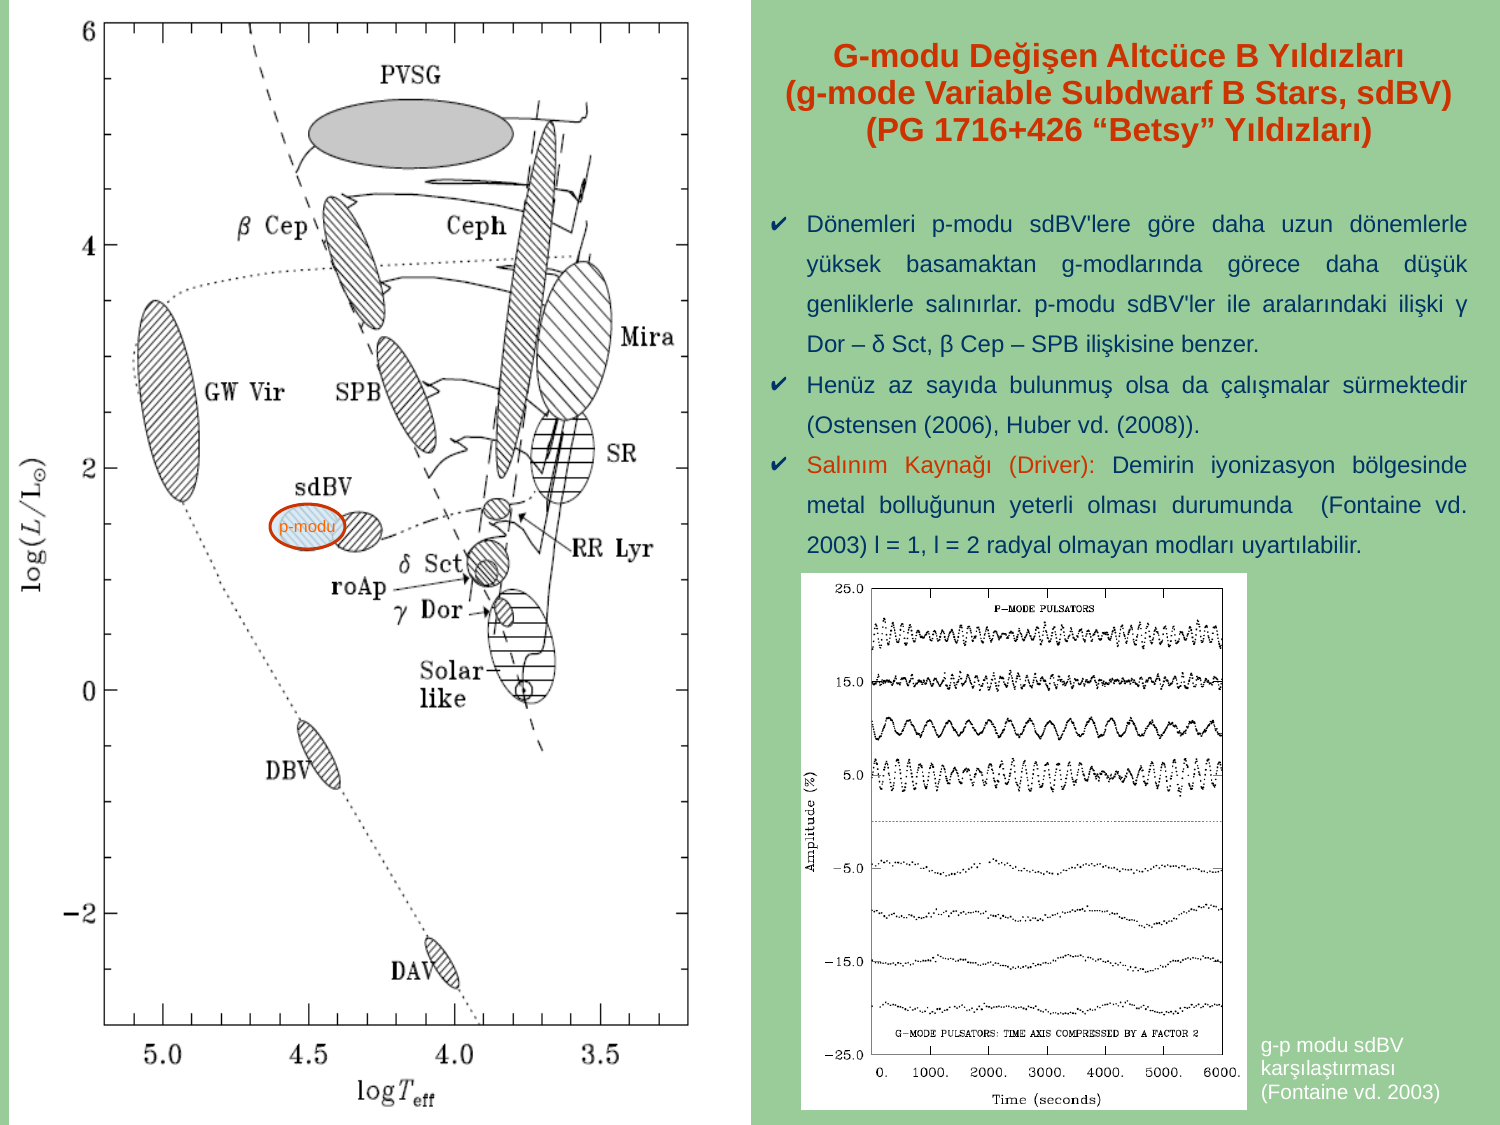

G-modu Değişen Altcüce B Yıldızları
(g-mode Variable Subdwarf B Stars, sdBV)
(PG 1716+426 “Betsy” Yıldızları)
Dönemleri p-modu sdBV'lere göre daha uzun dönemlerle yüksek basamaktan g-modlarında görece daha düşük genliklerle salınırlar. p-modu sdBV'ler ile aralarındaki ilişki γ Dor – δ Sct, β Cep – SPB ilişkisine benzer.
Henüz az sayıda bulunmuş olsa da çalışmalar sürmektedir (Ostensen (2006), Huber vd. (2008)).
Salınım Kaynağı (Driver): Demirin iyonizasyon bölgesinde metal bolluğunun yeterli olması durumunda (Fontaine vd. 2003) l = 1, l = 2 radyal olmayan modları uyartılabilir.
p-modu
g-p modu sdBV karşılaştırması
(Fontaine vd. 2003)